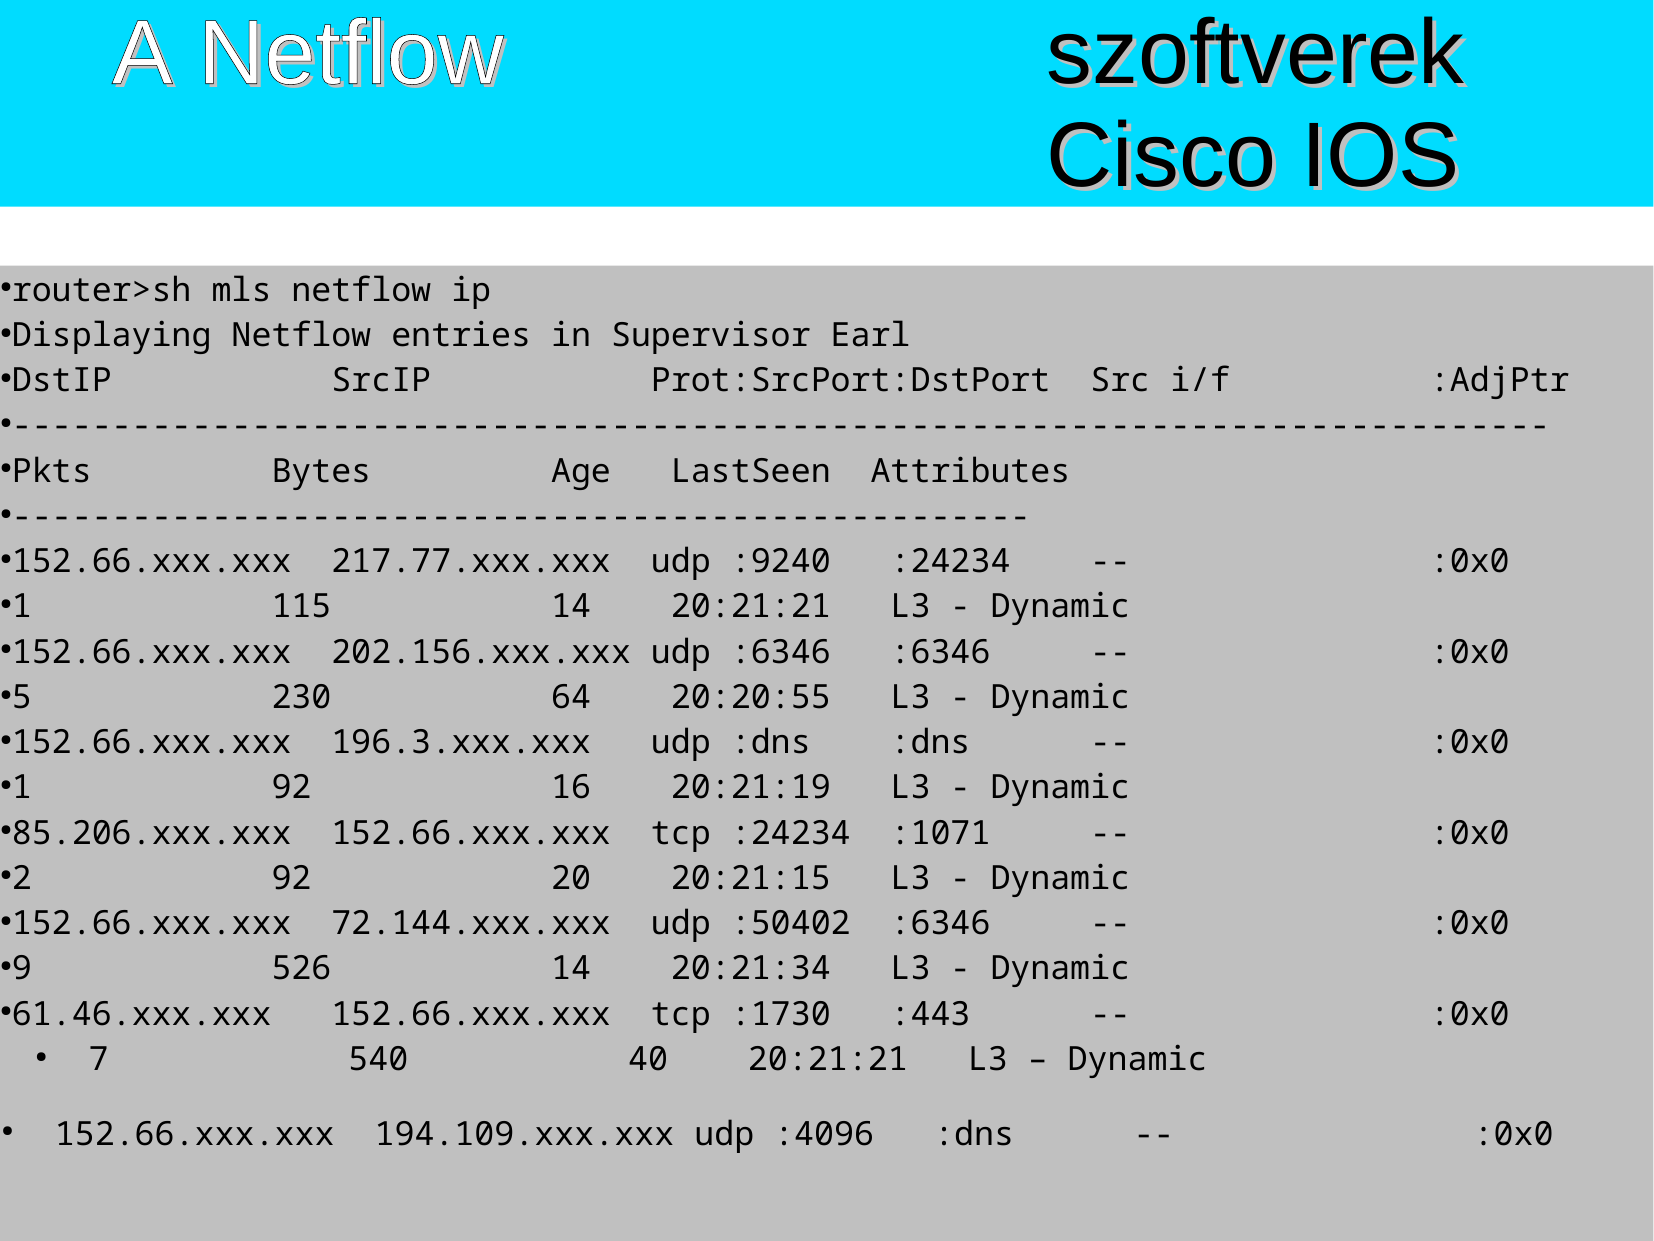

A Netflow	szoftverek					Cisco IOS
# router>sh mls netflow ip
Displaying Netflow entries in Supervisor Earl
DstIP SrcIP Prot:SrcPort:DstPort Src i/f :AdjPtr
-----------------------------------------------------------------------------
Pkts Bytes Age LastSeen Attributes
---------------------------------------------------
152.66.xxx.xxx 217.77.xxx.xxx udp :9240 :24234 -- :0x0
1 115 14 20:21:21 L3 - Dynamic
152.66.xxx.xxx 202.156.xxx.xxx udp :6346 :6346 -- :0x0
5 230 64 20:20:55 L3 - Dynamic
152.66.xxx.xxx 196.3.xxx.xxx udp :dns :dns -- :0x0
1 92 16 20:21:19 L3 - Dynamic
85.206.xxx.xxx 152.66.xxx.xxx tcp :24234 :1071 -- :0x0
2 92 20 20:21:15 L3 - Dynamic
152.66.xxx.xxx 72.144.xxx.xxx udp :50402 :6346 -- :0x0
9 526 14 20:21:34 L3 - Dynamic
61.46.xxx.xxx 152.66.xxx.xxx tcp :1730 :443 -- :0x0
7 540 40 20:21:21 L3 – Dynamic
152.66.xxx.xxx 194.109.xxx.xxx udp :4096 :dns -- :0x0
 --More--
taz>sh mls netflow ip flow tcp dest 445